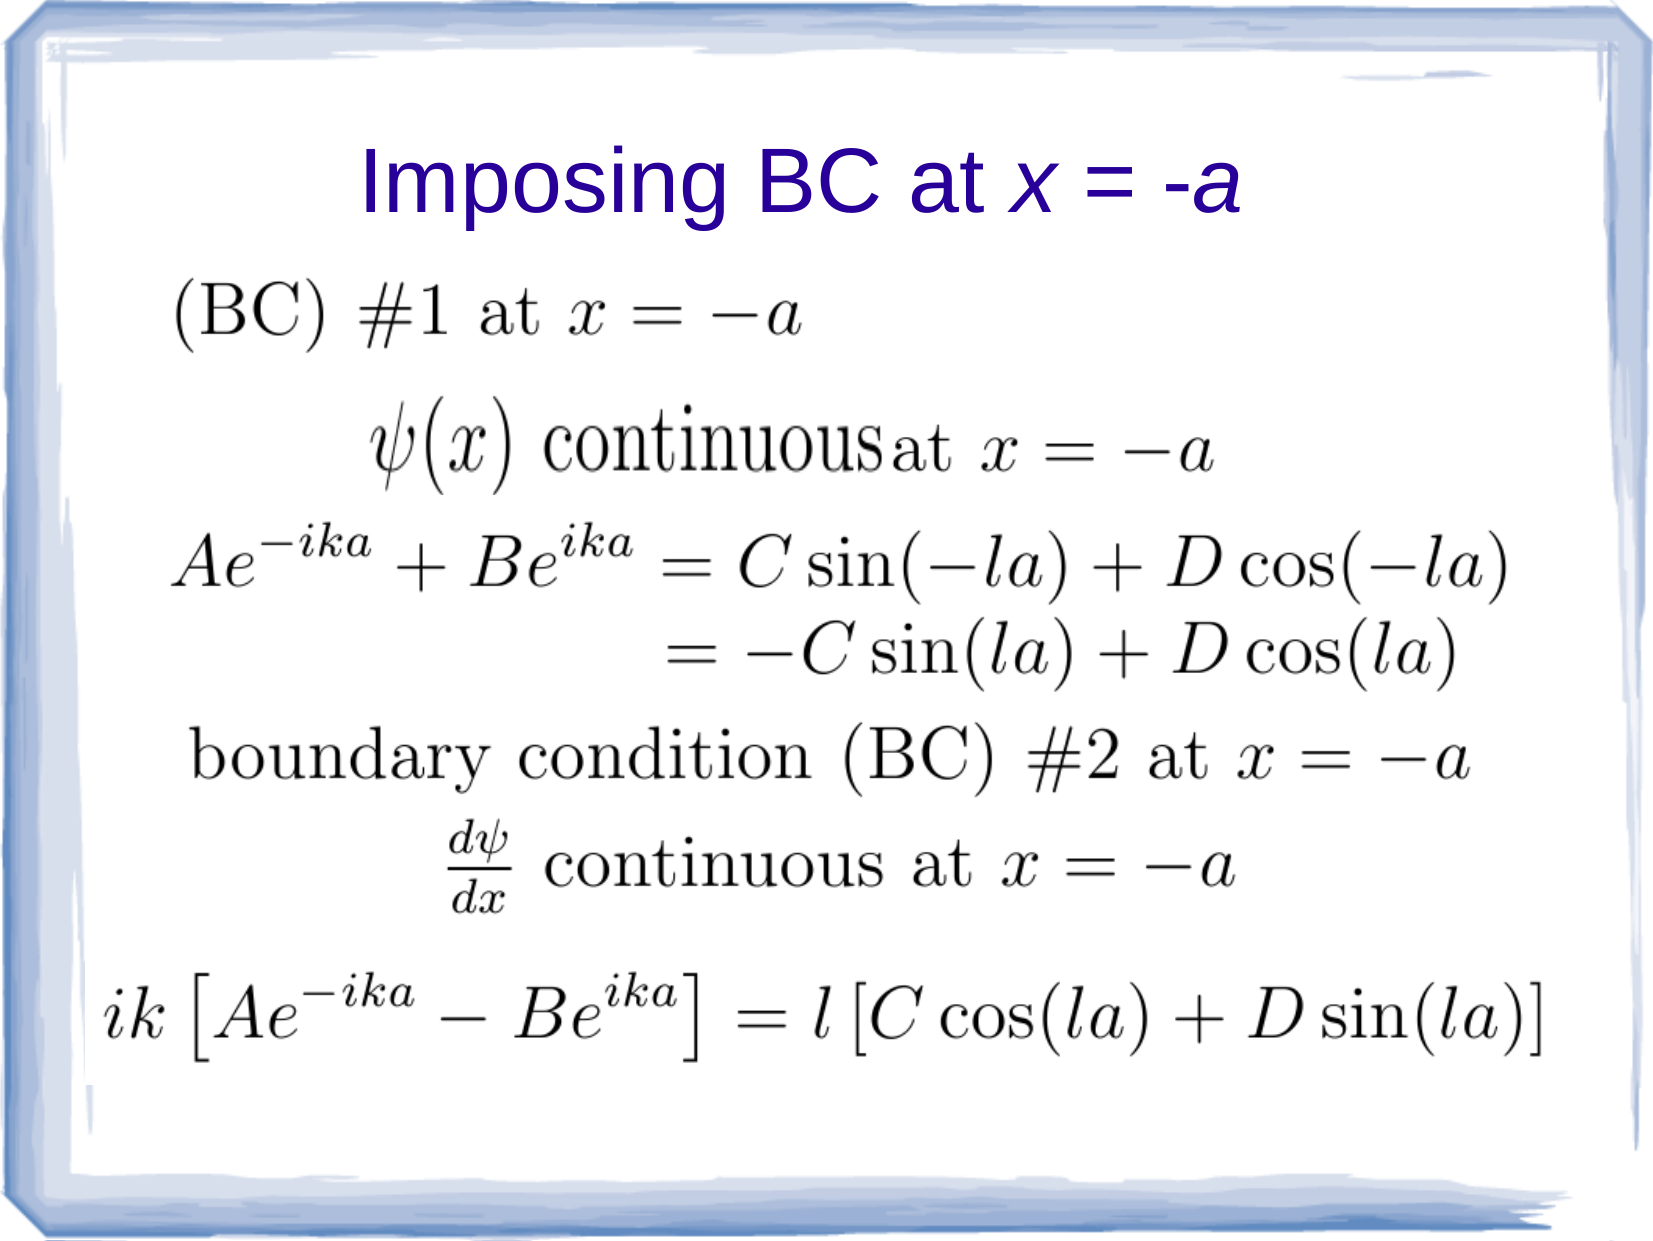

# Imposing BC at x = -a